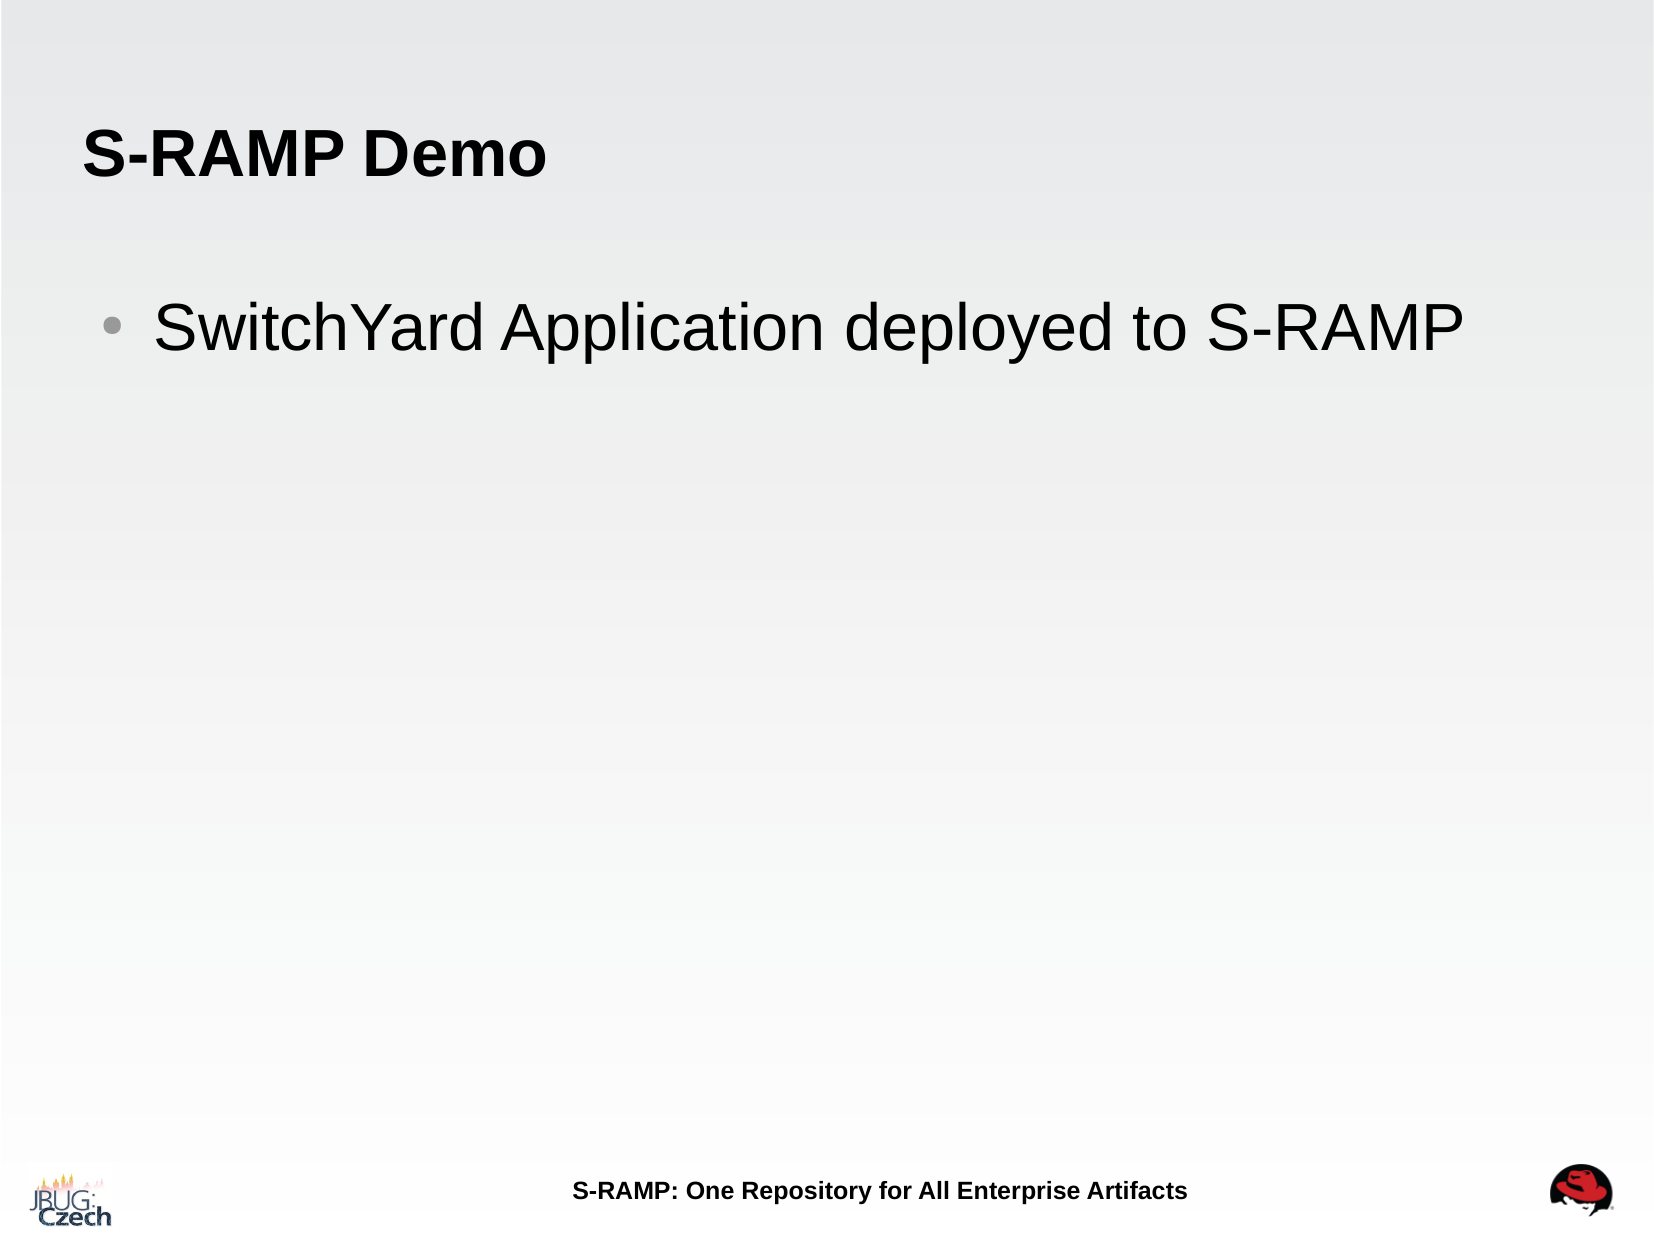

# S-RAMP Demo
SwitchYard Application deployed to S-RAMP